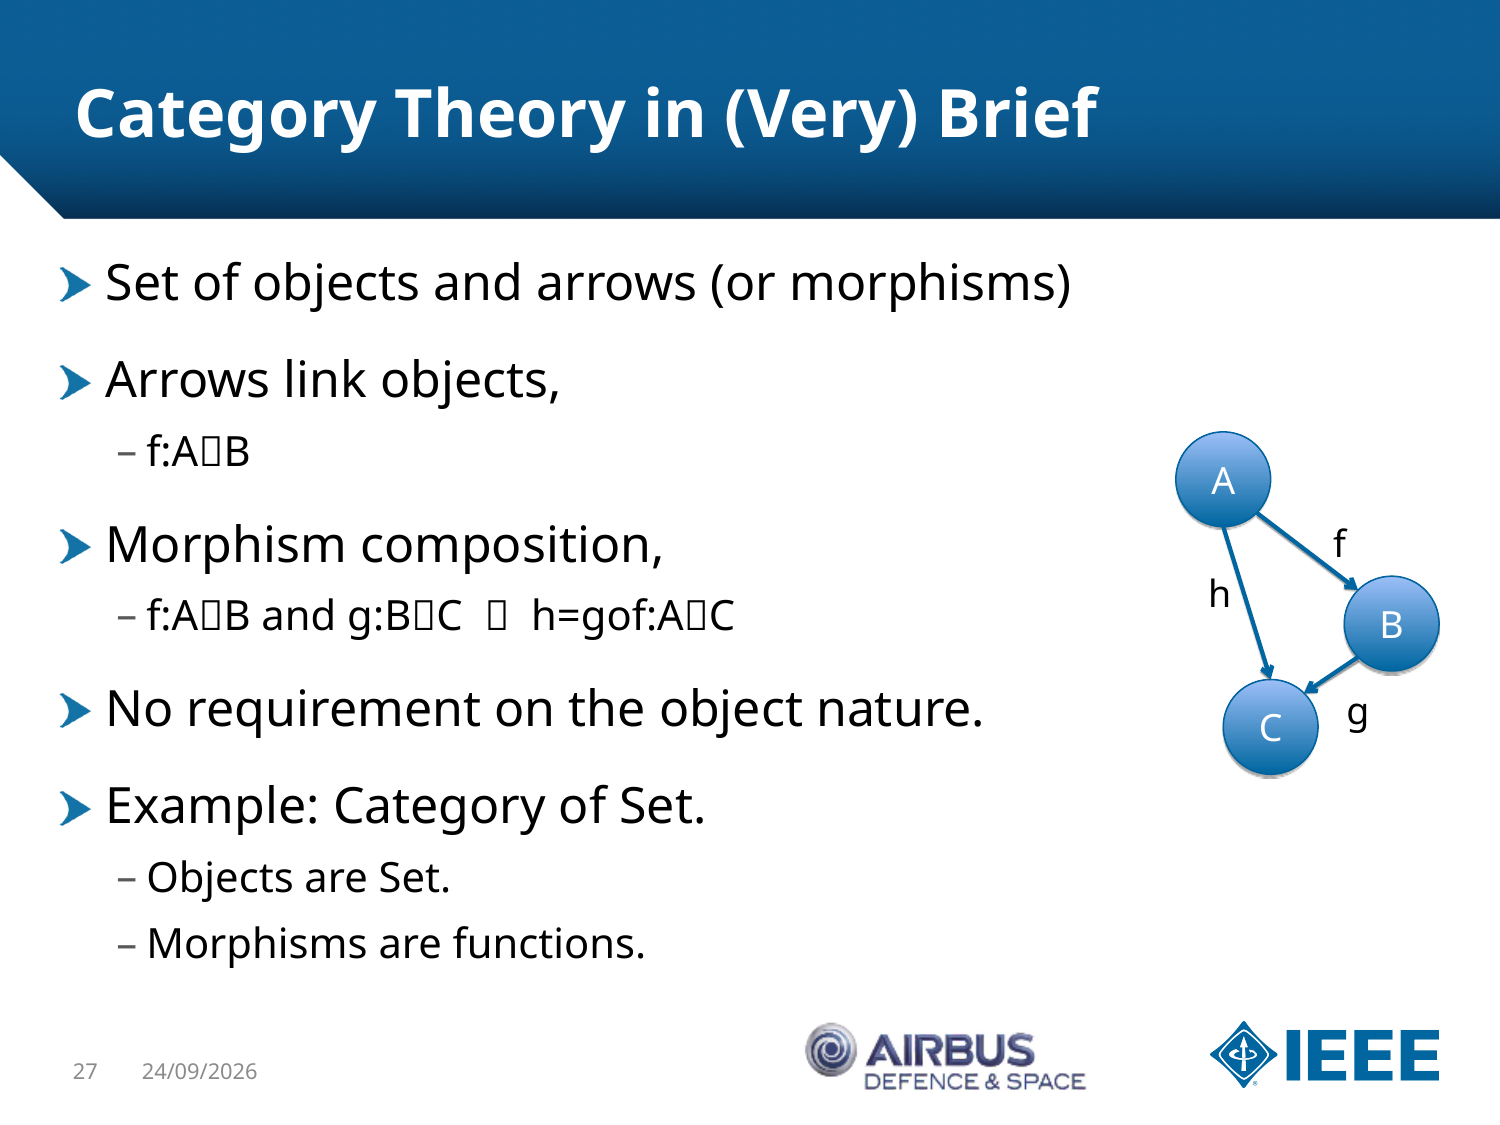

# Category Theory in (Very) Brief
Set of objects and arrows (or morphisms)
Arrows link objects,
f:AB
Morphism composition,
f:AB and g:BC  h=gof:AC
No requirement on the object nature.
Example: Category of Set.
Objects are Set.
Morphisms are functions.
A
f
h
B
C
g